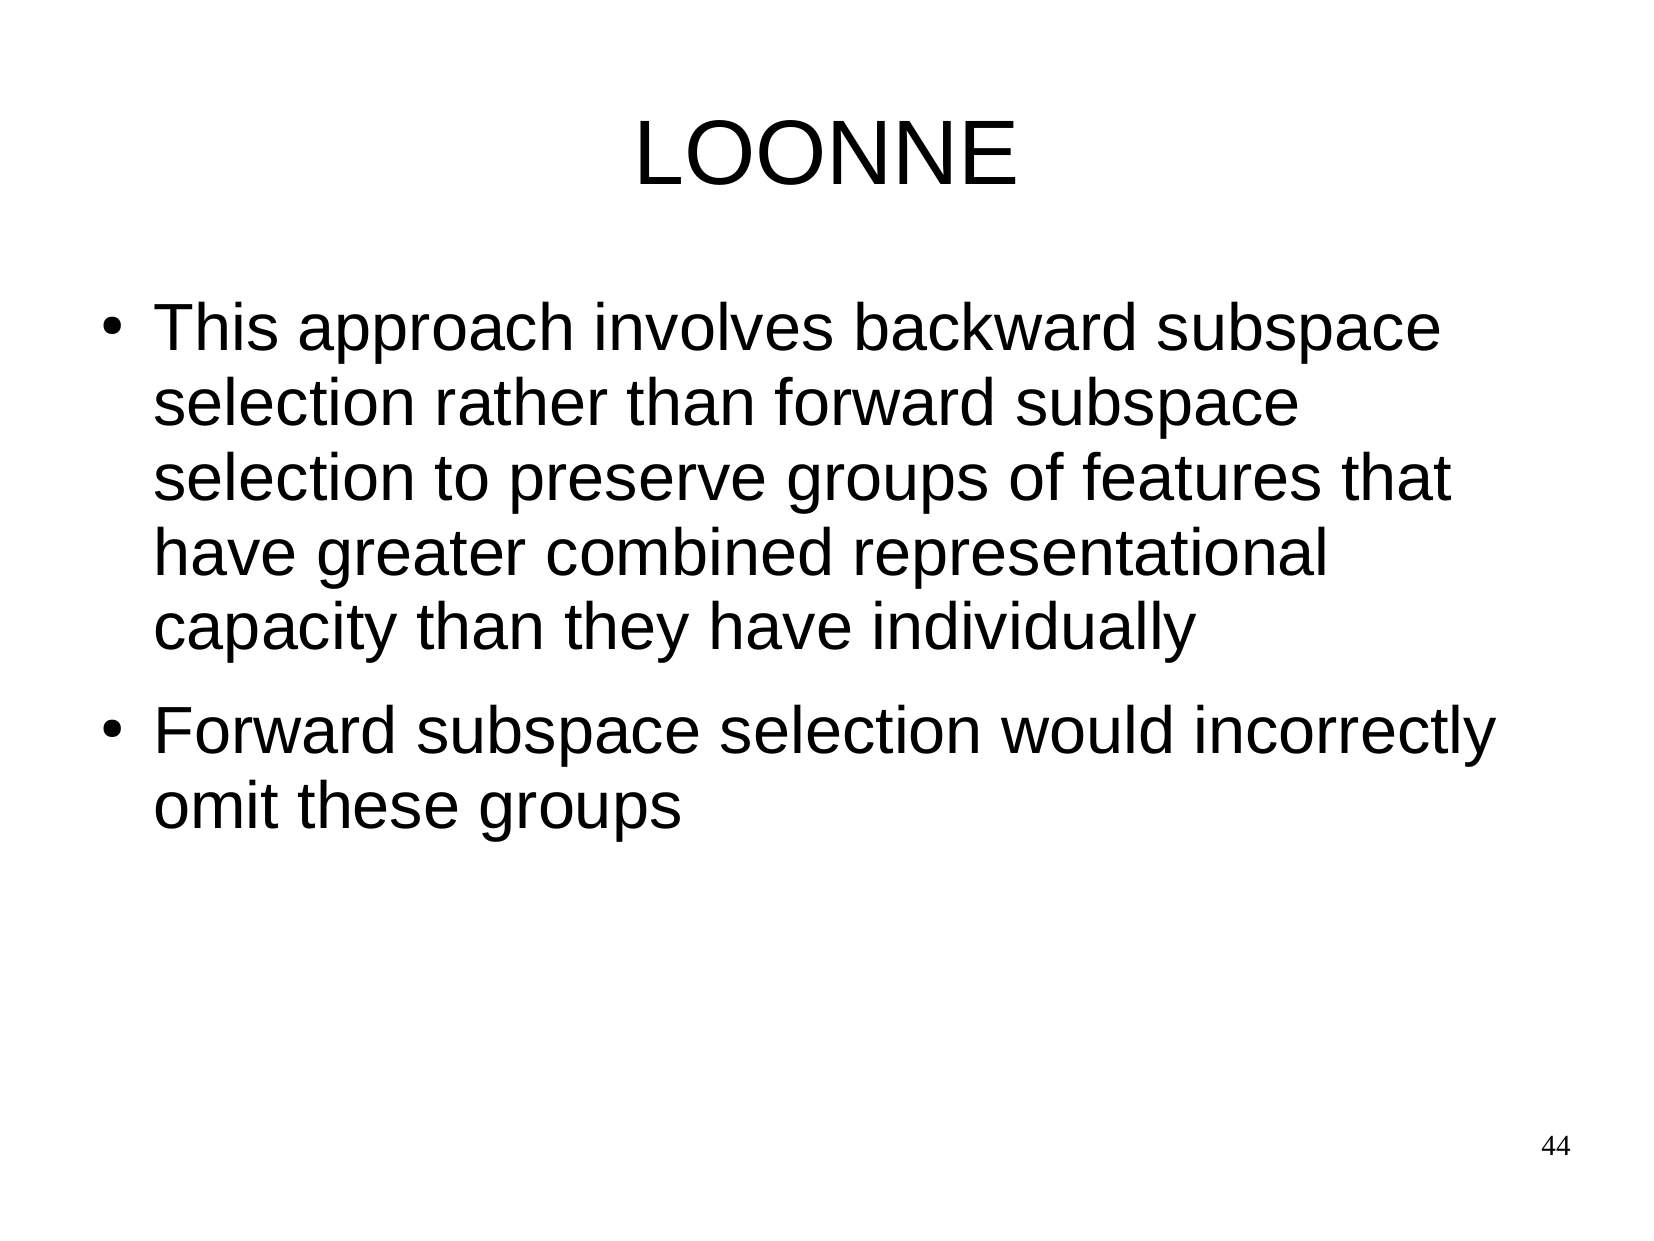

# LOONNE
This approach involves backward subspace selection rather than forward subspace selection to preserve groups of features that have greater combined representational capacity than they have individually
Forward subspace selection would incorrectly omit these groups
44